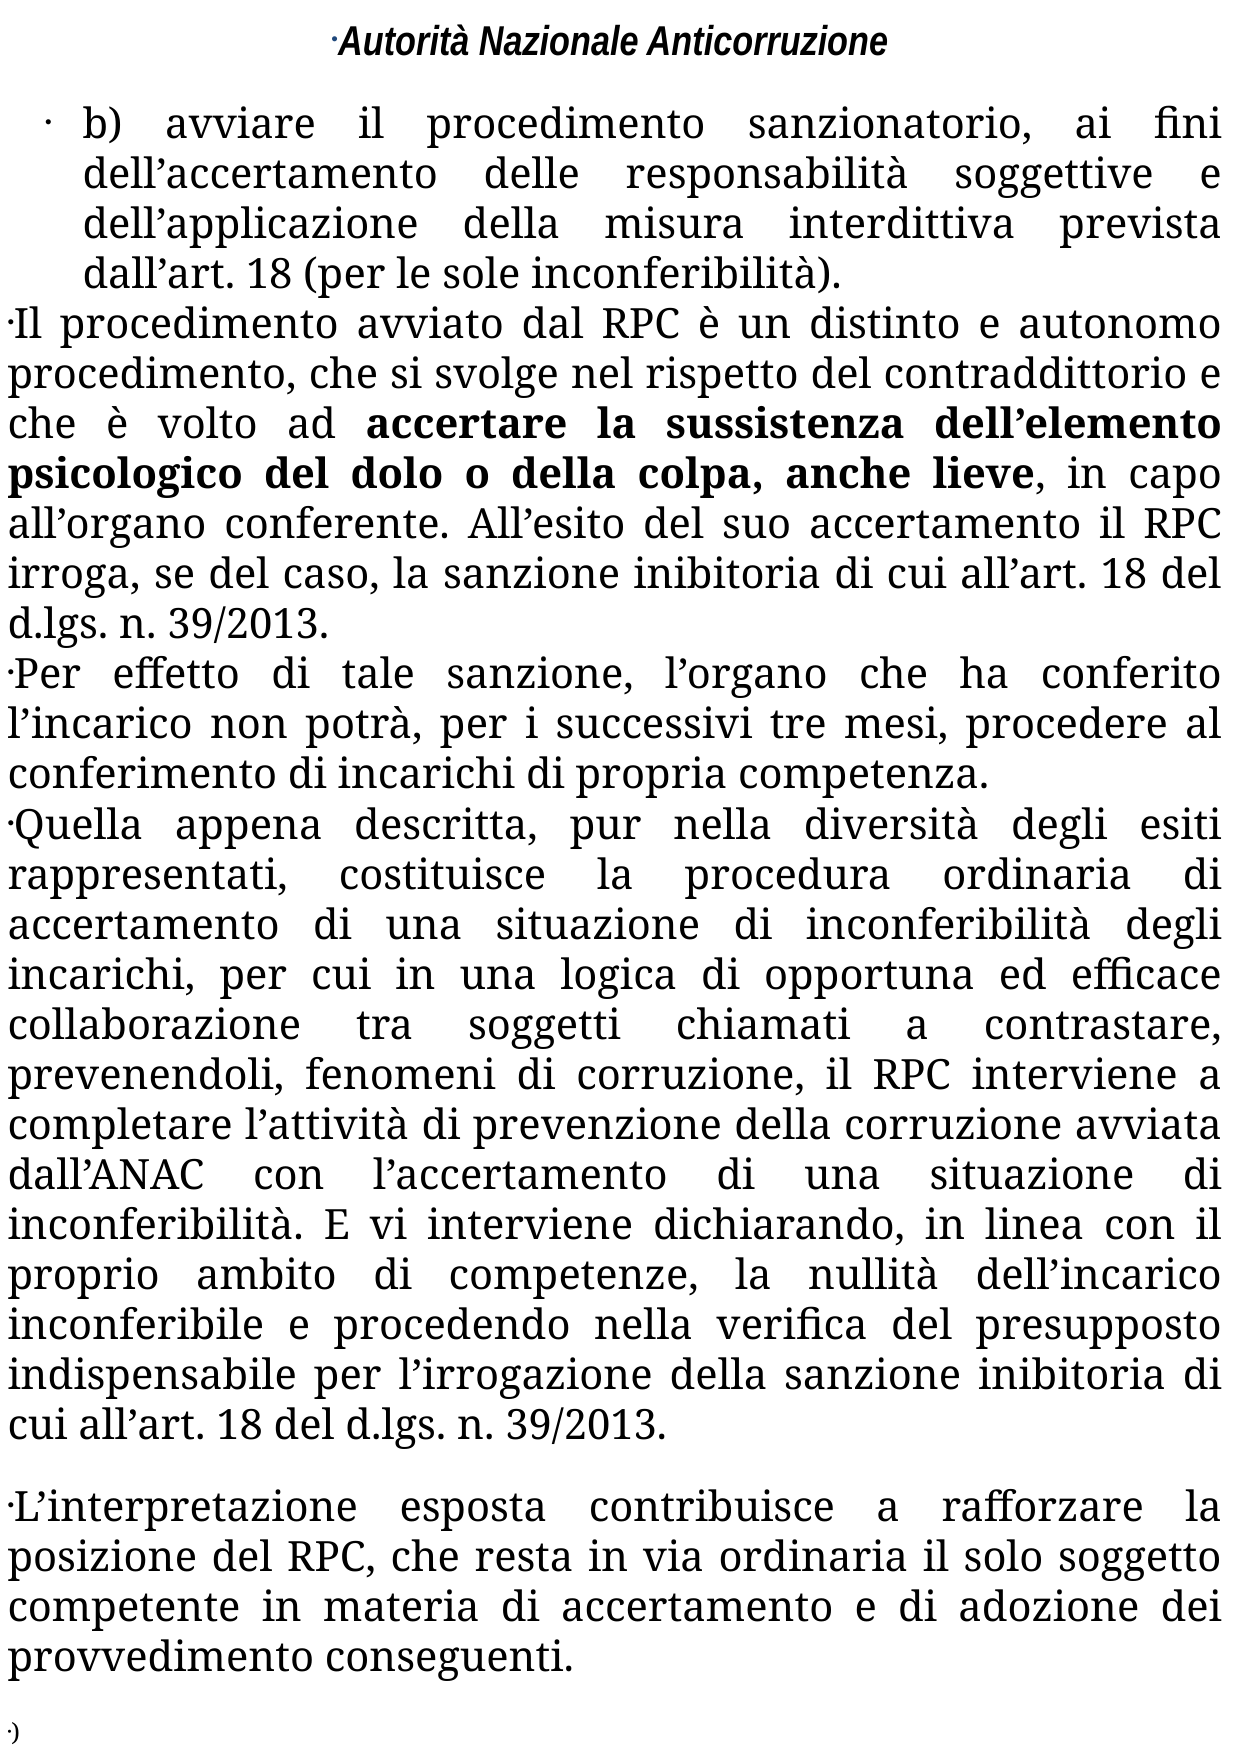

# Autorità Nazionale Anticorruzione
b) avviare il procedimento sanzionatorio, ai fini dell’accertamento delle responsabilità soggettive e dell’applicazione della misura interdittiva prevista dall’art. 18 (per le sole inconferibilità).
Il procedimento avviato dal RPC è un distinto e autonomo procedimento, che si svolge nel rispetto del contraddittorio e che è volto ad accertare la sussistenza dell’elemento psicologico del dolo o della colpa, anche lieve, in capo all’organo conferente. All’esito del suo accertamento il RPC irroga, se del caso, la sanzione inibitoria di cui all’art. 18 del d.lgs. n. 39/2013.
Per effetto di tale sanzione, l’organo che ha conferito l’incarico non potrà, per i successivi tre mesi, procedere al conferimento di incarichi di propria competenza.
Quella appena descritta, pur nella diversità degli esiti rappresentati, costituisce la procedura ordinaria di accertamento di una situazione di inconferibilità degli incarichi, per cui in una logica di opportuna ed efficace collaborazione tra soggetti chiamati a contrastare, prevenendoli, fenomeni di corruzione, il RPC interviene a completare l’attività di prevenzione della corruzione avviata dall’ANAC con l’accertamento di una situazione di inconferibilità. E vi interviene dichiarando, in linea con il proprio ambito di competenze, la nullità dell’incarico inconferibile e procedendo nella verifica del presupposto indispensabile per l’irrogazione della sanzione inibitoria di cui all’art. 18 del d.lgs. n. 39/2013.
L’interpretazione esposta contribuisce a rafforzare la posizione del RPC, che resta in via ordinaria il solo soggetto competente in materia di accertamento e di adozione dei provvedimento conseguenti.
)